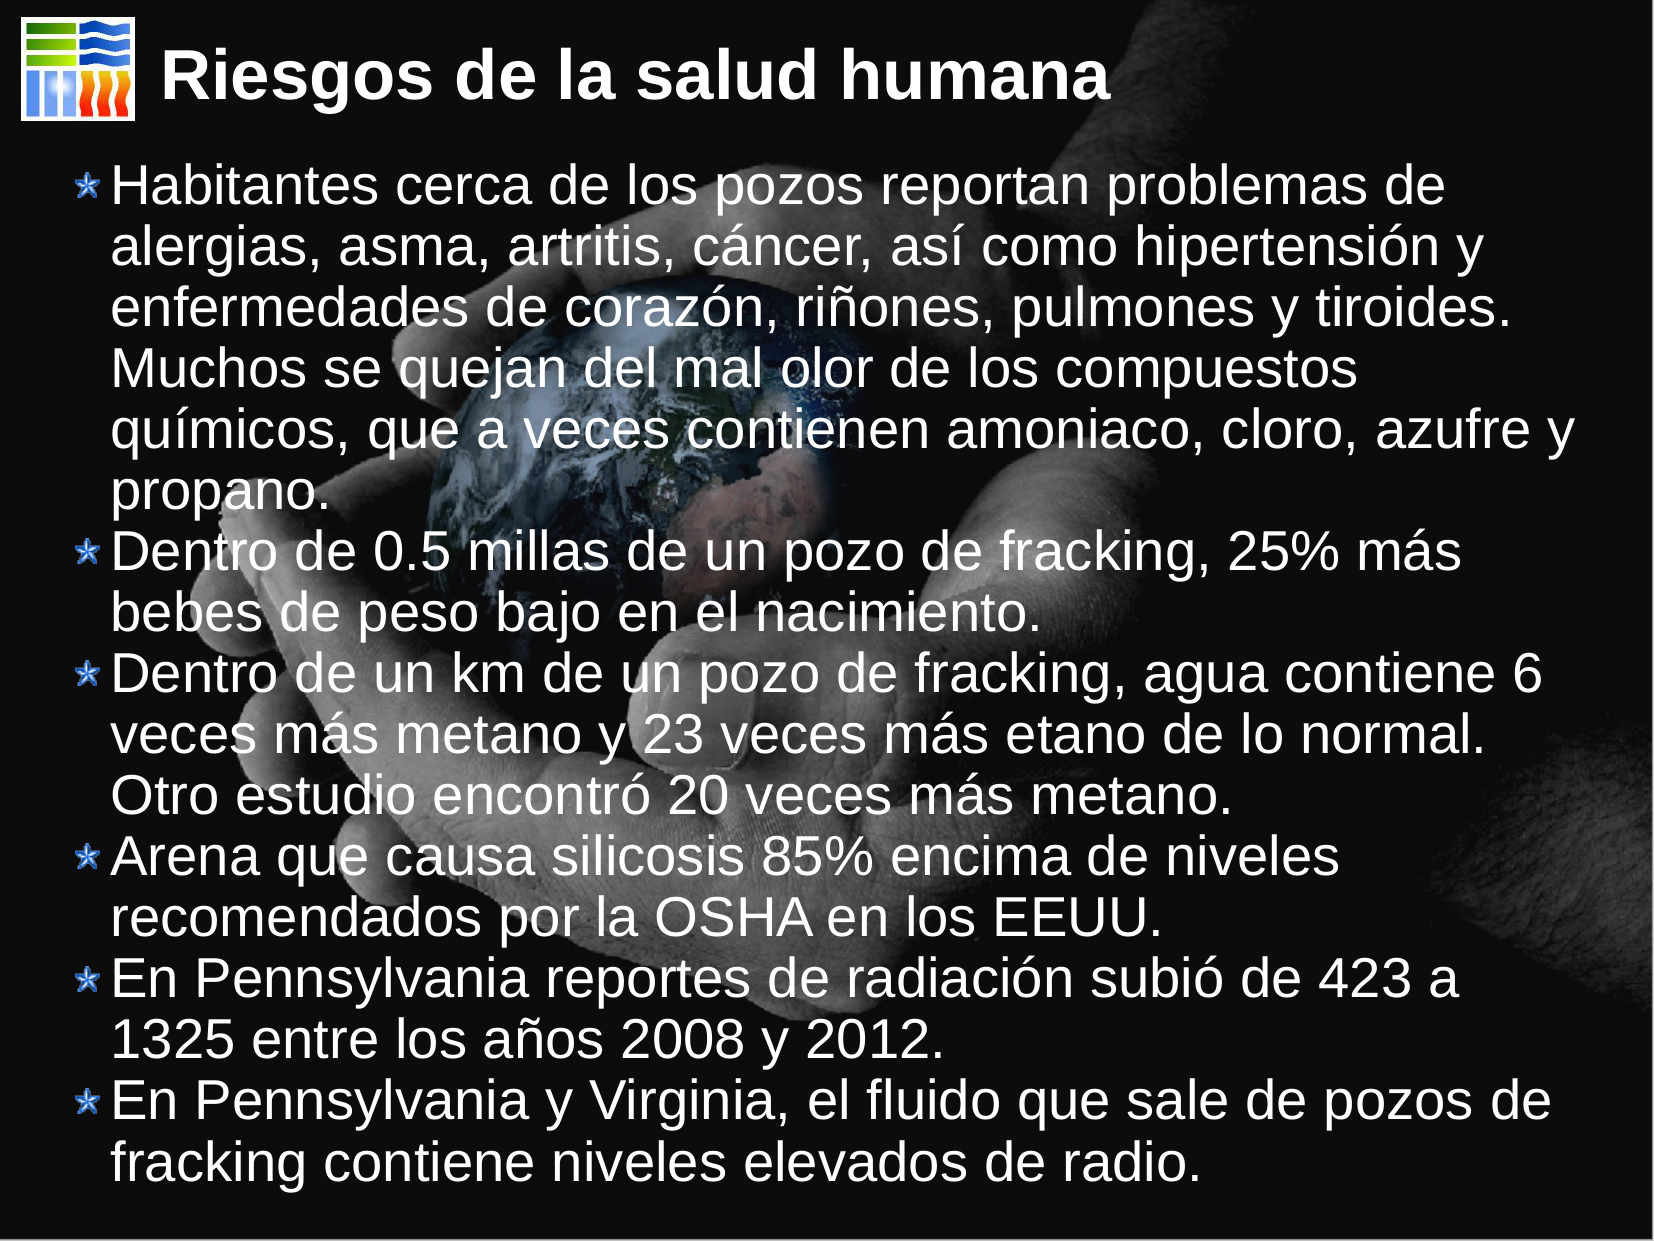

# Riesgos de la salud humana
Habitantes cerca de los pozos reportan problemas de alergias, asma, artritis, cáncer, así como hipertensión y enfermedades de corazón, riñones, pulmones y tiroides. Muchos se quejan del mal olor de los compuestos químicos, que a veces contienen amoniaco, cloro, azufre y propano.
Dentro de 0.5 millas de un pozo de fracking, 25% más bebes de peso bajo en el nacimiento.
Dentro de un km de un pozo de fracking, agua contiene 6 veces más metano y 23 veces más etano de lo normal. Otro estudio encontró 20 veces más metano.
Arena que causa silicosis 85% encima de niveles recomendados por la OSHA en los EEUU.
En Pennsylvania reportes de radiación subió de 423 a 1325 entre los años 2008 y 2012.
En Pennsylvania y Virginia, el fluido que sale de pozos de fracking contiene niveles elevados de radio.